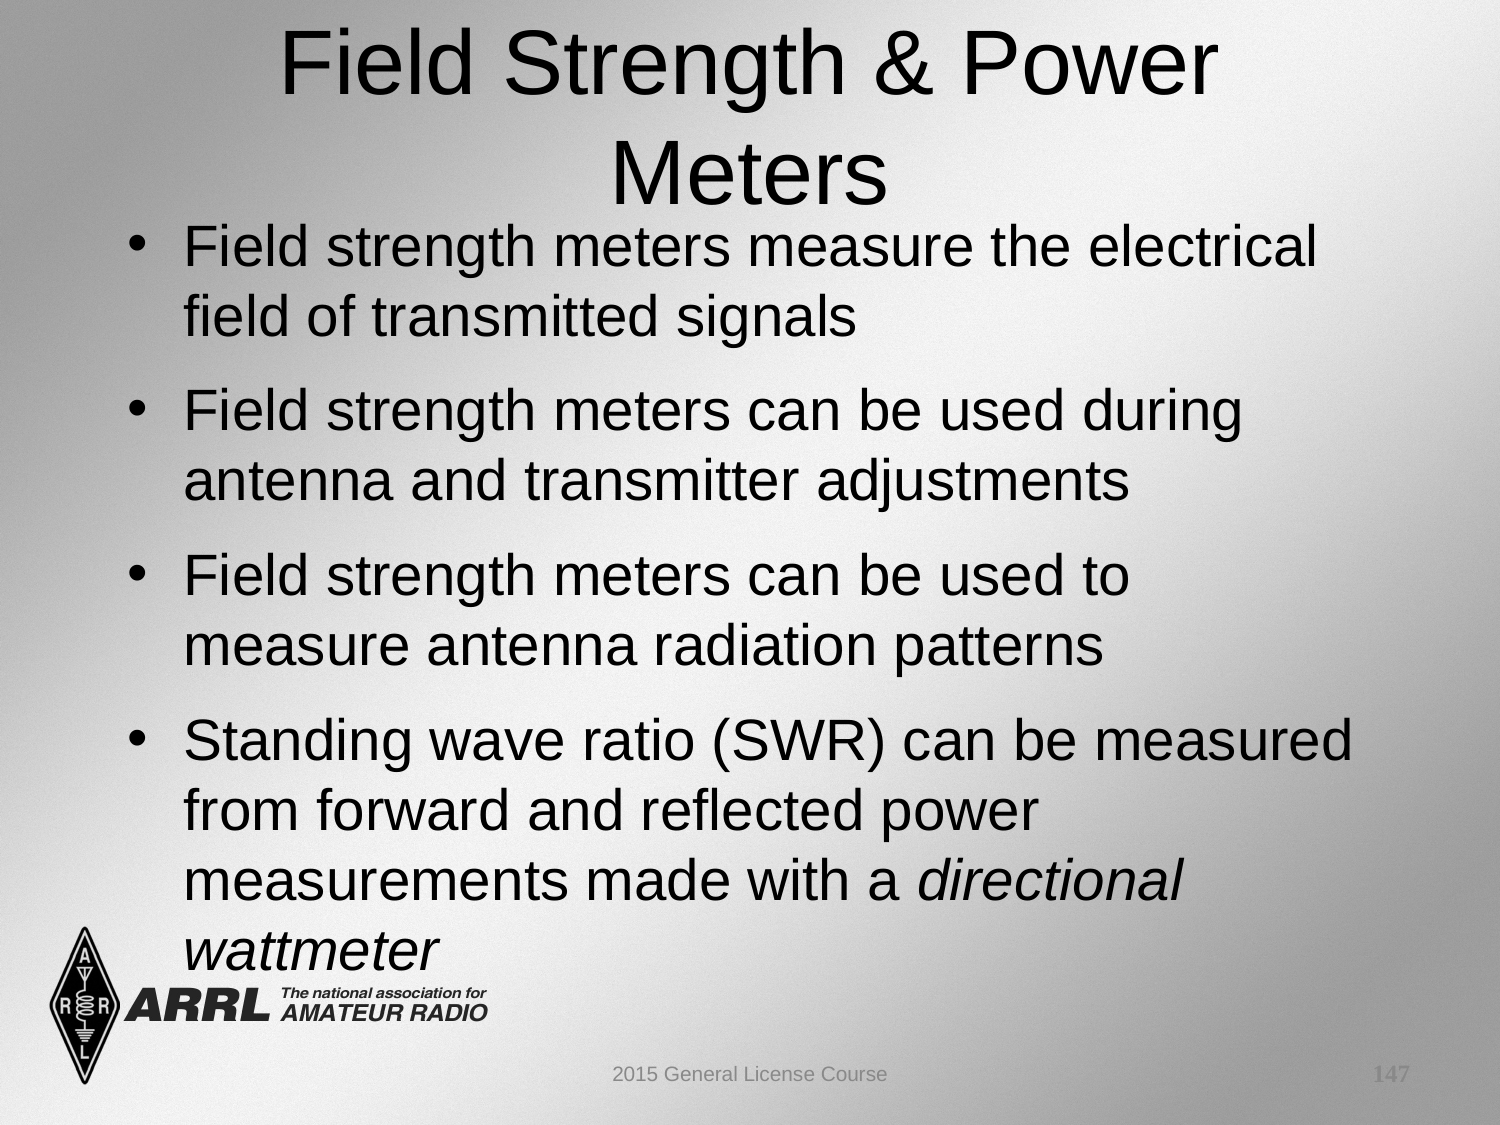

Field Strength & Power Meters
Field strength meters measure the electrical field of transmitted signals
Field strength meters can be used during antenna and transmitter adjustments
Field strength meters can be used to measure antenna radiation patterns
Standing wave ratio (SWR) can be measured from forward and reflected power measurements made with a directional wattmeter
2015 General License Course